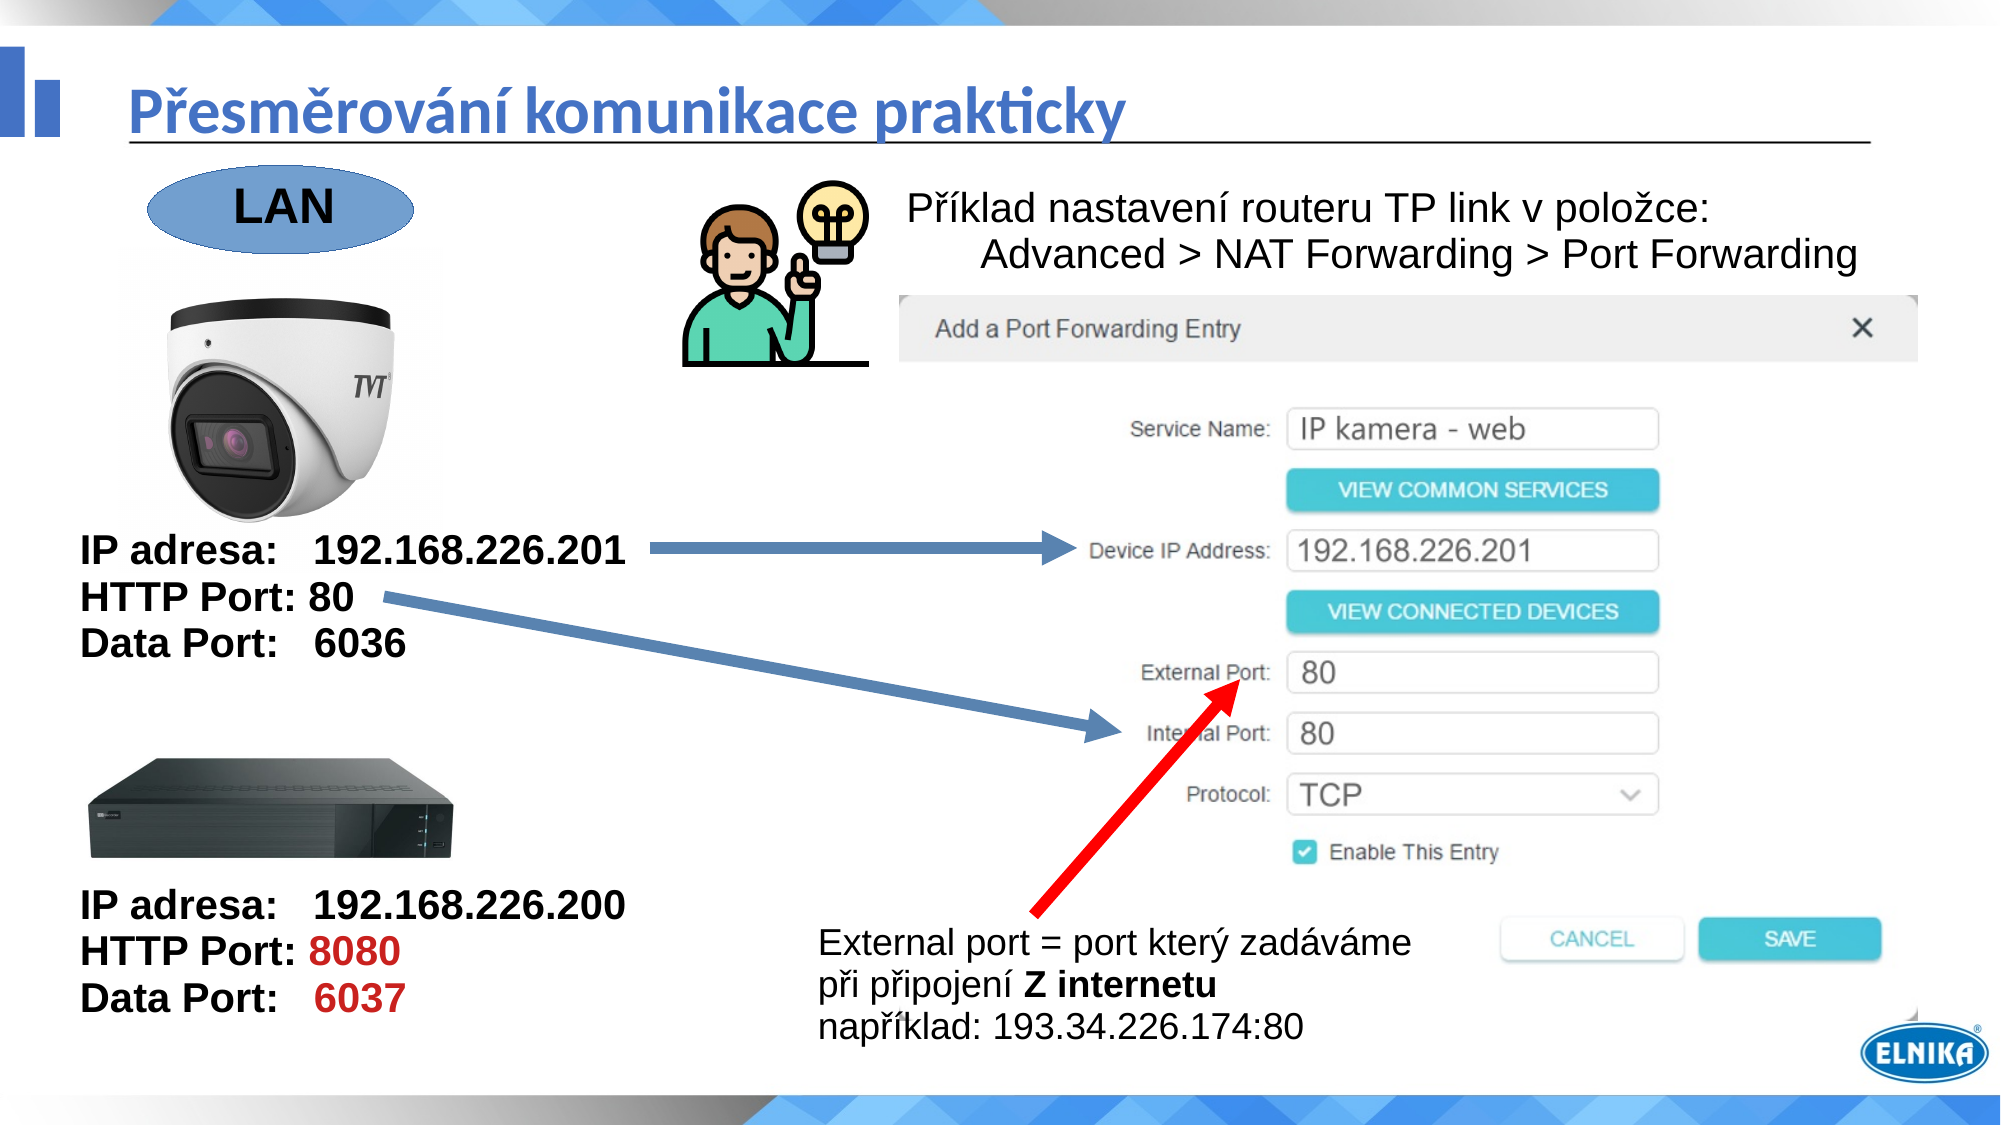

Přesměrování komunikace prakticky
LAN
Příklad nastavení routeru TP link v položce:
	Advanced > NAT Forwarding > Port Forwarding
IP adresa: 192.168.226.201
HTTP Port: 80
Data Port: 6036
IP adresa: 192.168.226.200
HTTP Port: 8080
Data Port: 6037
External port = port který zadáváme při připojení Z internetu
například: 193.34.226.174:80